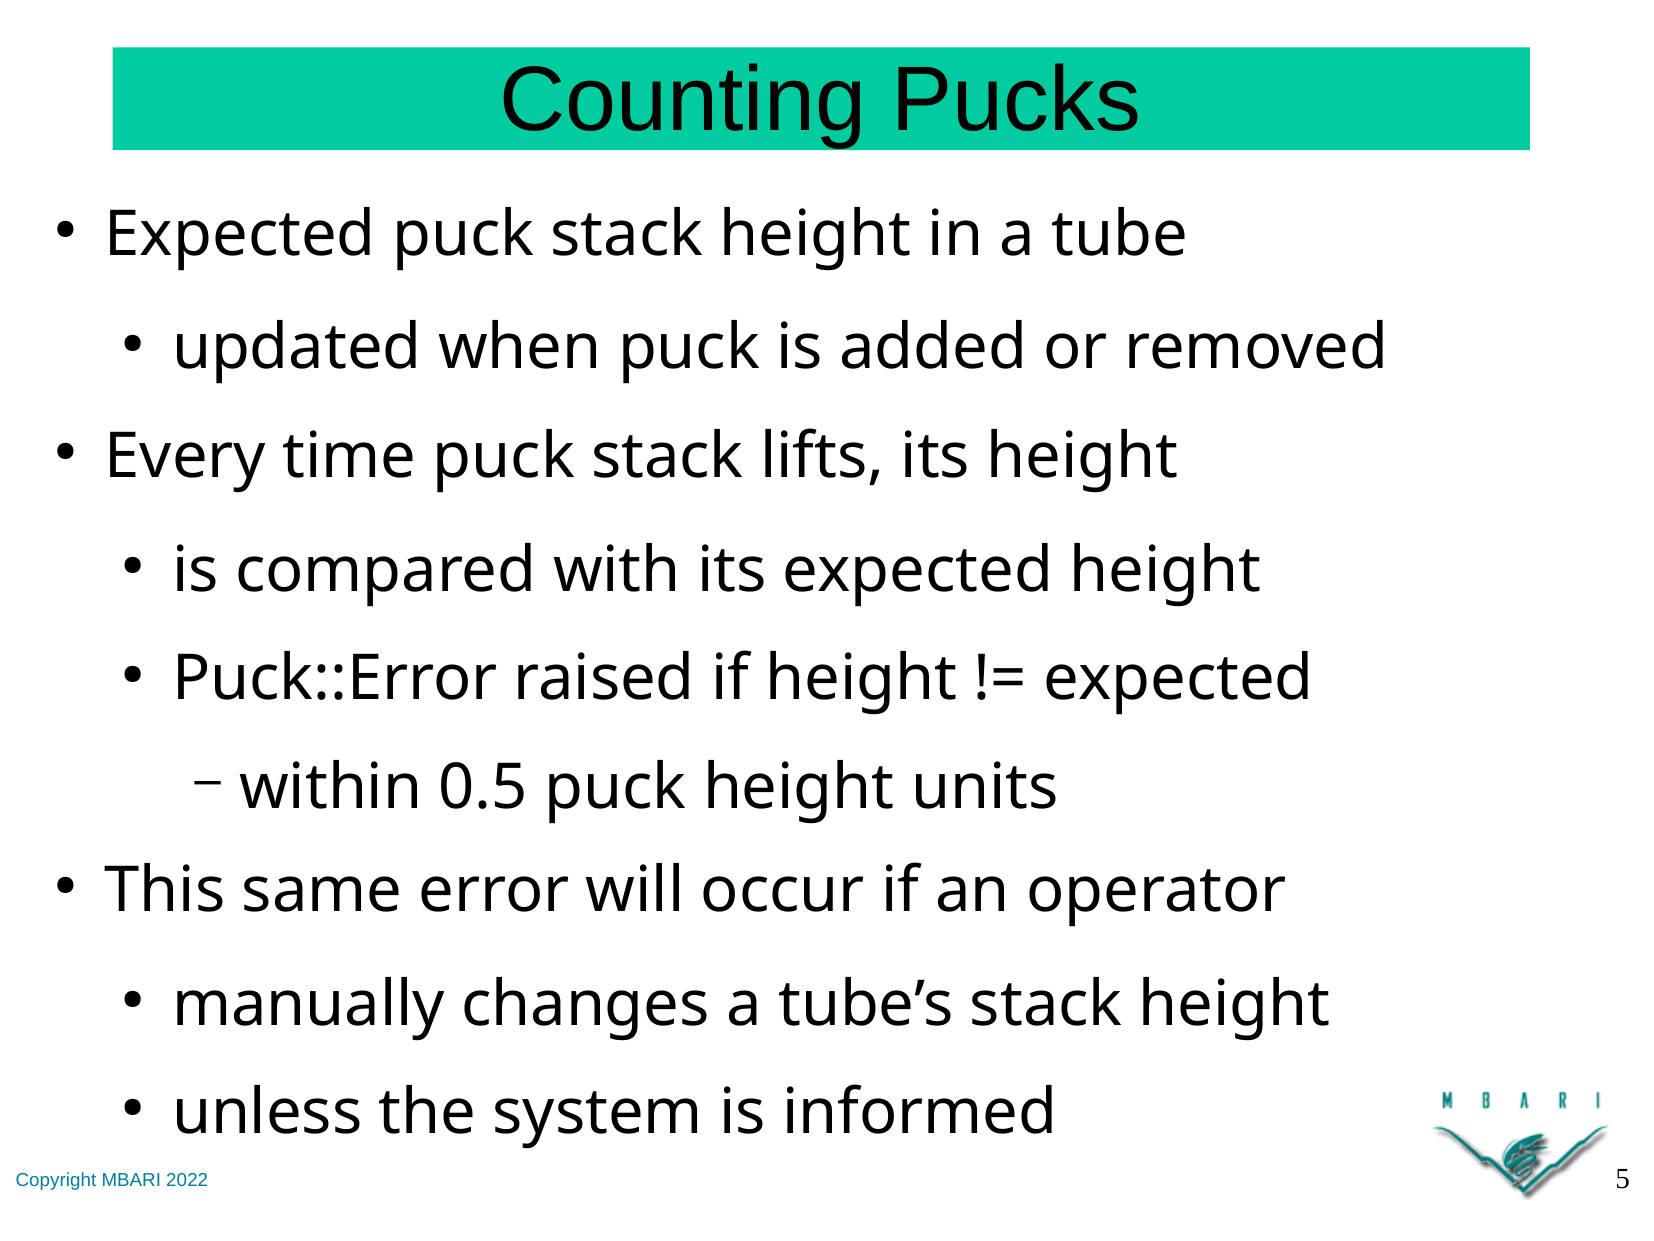

# Counting Pucks
Expected puck stack height in a tube
updated when puck is added or removed
Every time puck stack lifts, its height
is compared with its expected height
Puck::Error raised if height != expected
within 0.5 puck height units
This same error will occur if an operator
manually changes a tube’s stack height
unless the system is informed